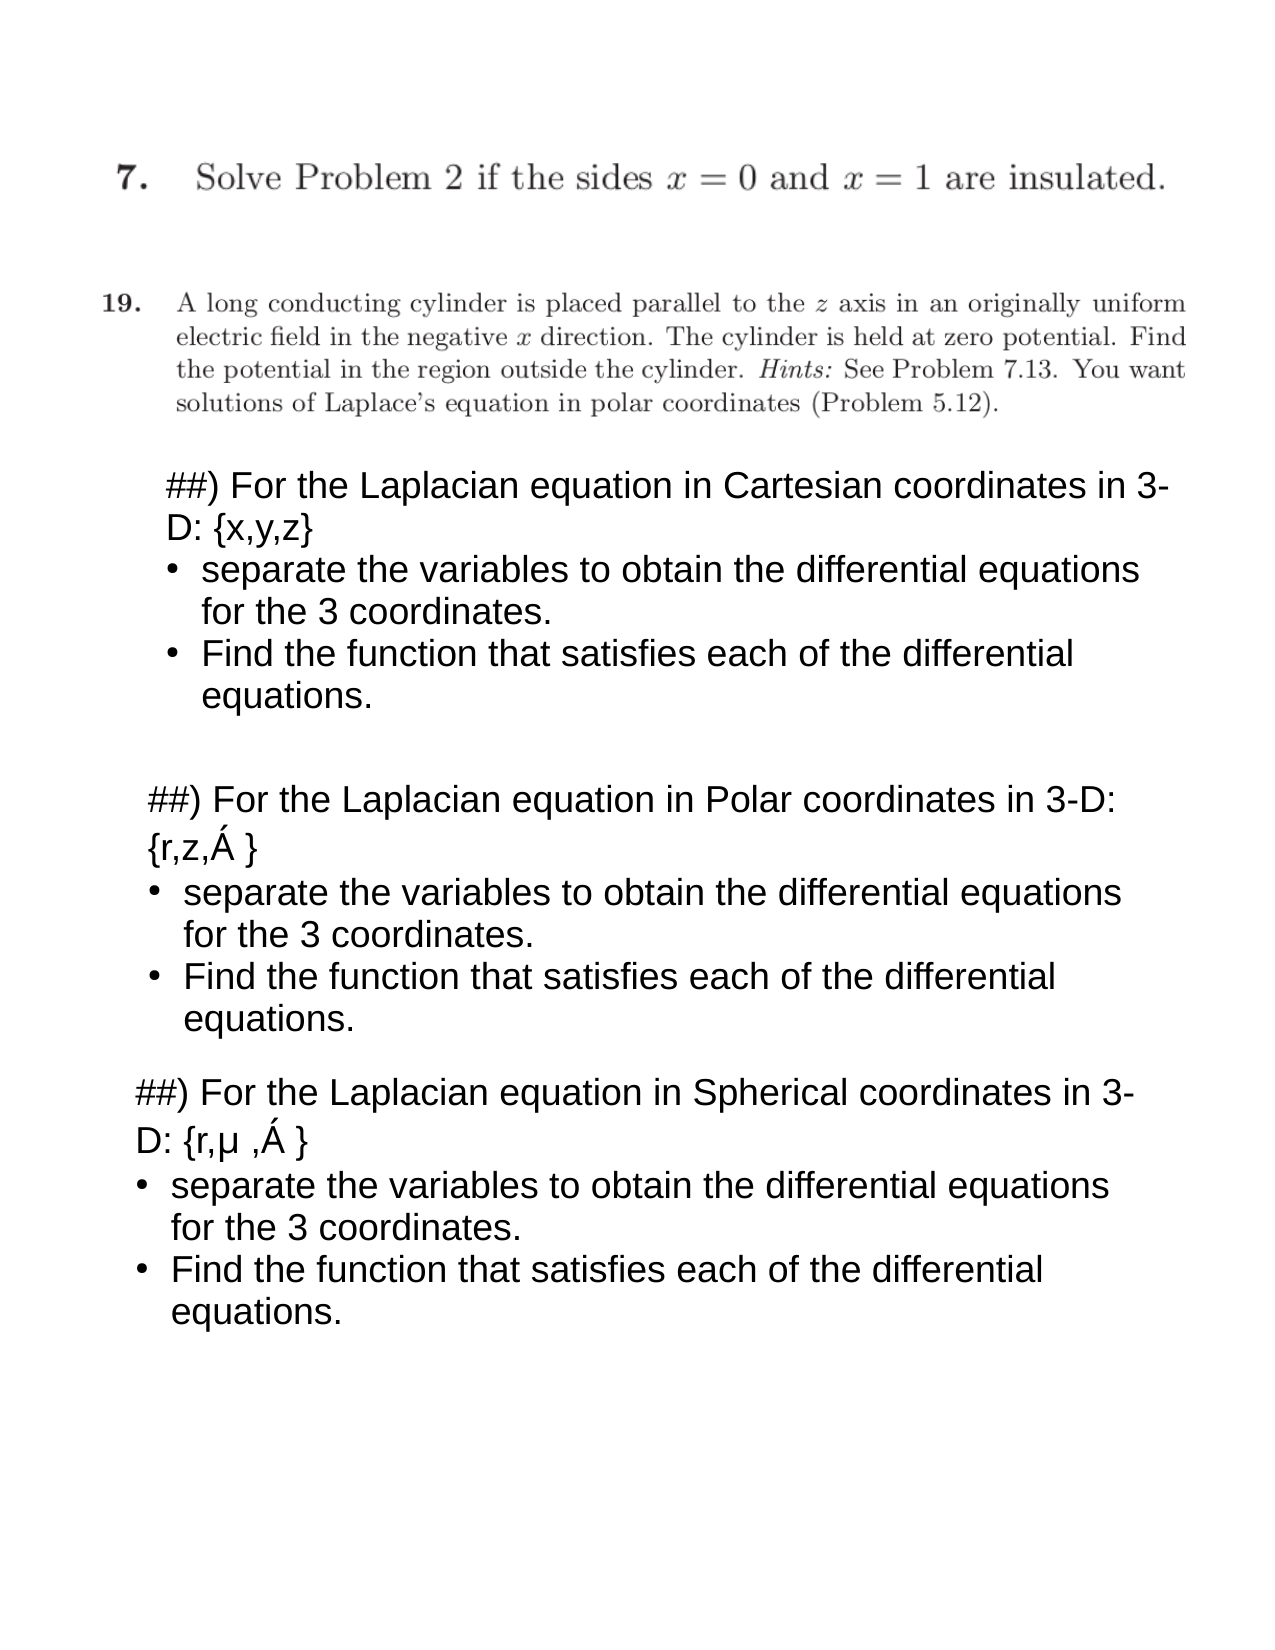

##) For the Laplacian equation in Cartesian coordinates in 3-D: {x,y,z}
separate the variables to obtain the differential equations for the 3 coordinates.
Find the function that satisfies each of the differential equations.
##) For the Laplacian equation in Polar coordinates in 3-D: {r,z,Á }
separate the variables to obtain the differential equations for the 3 coordinates.
Find the function that satisfies each of the differential equations.
##) For the Laplacian equation in Spherical coordinates in 3-D: {r,µ ,Á }
separate the variables to obtain the differential equations for the 3 coordinates.
Find the function that satisfies each of the differential equations.